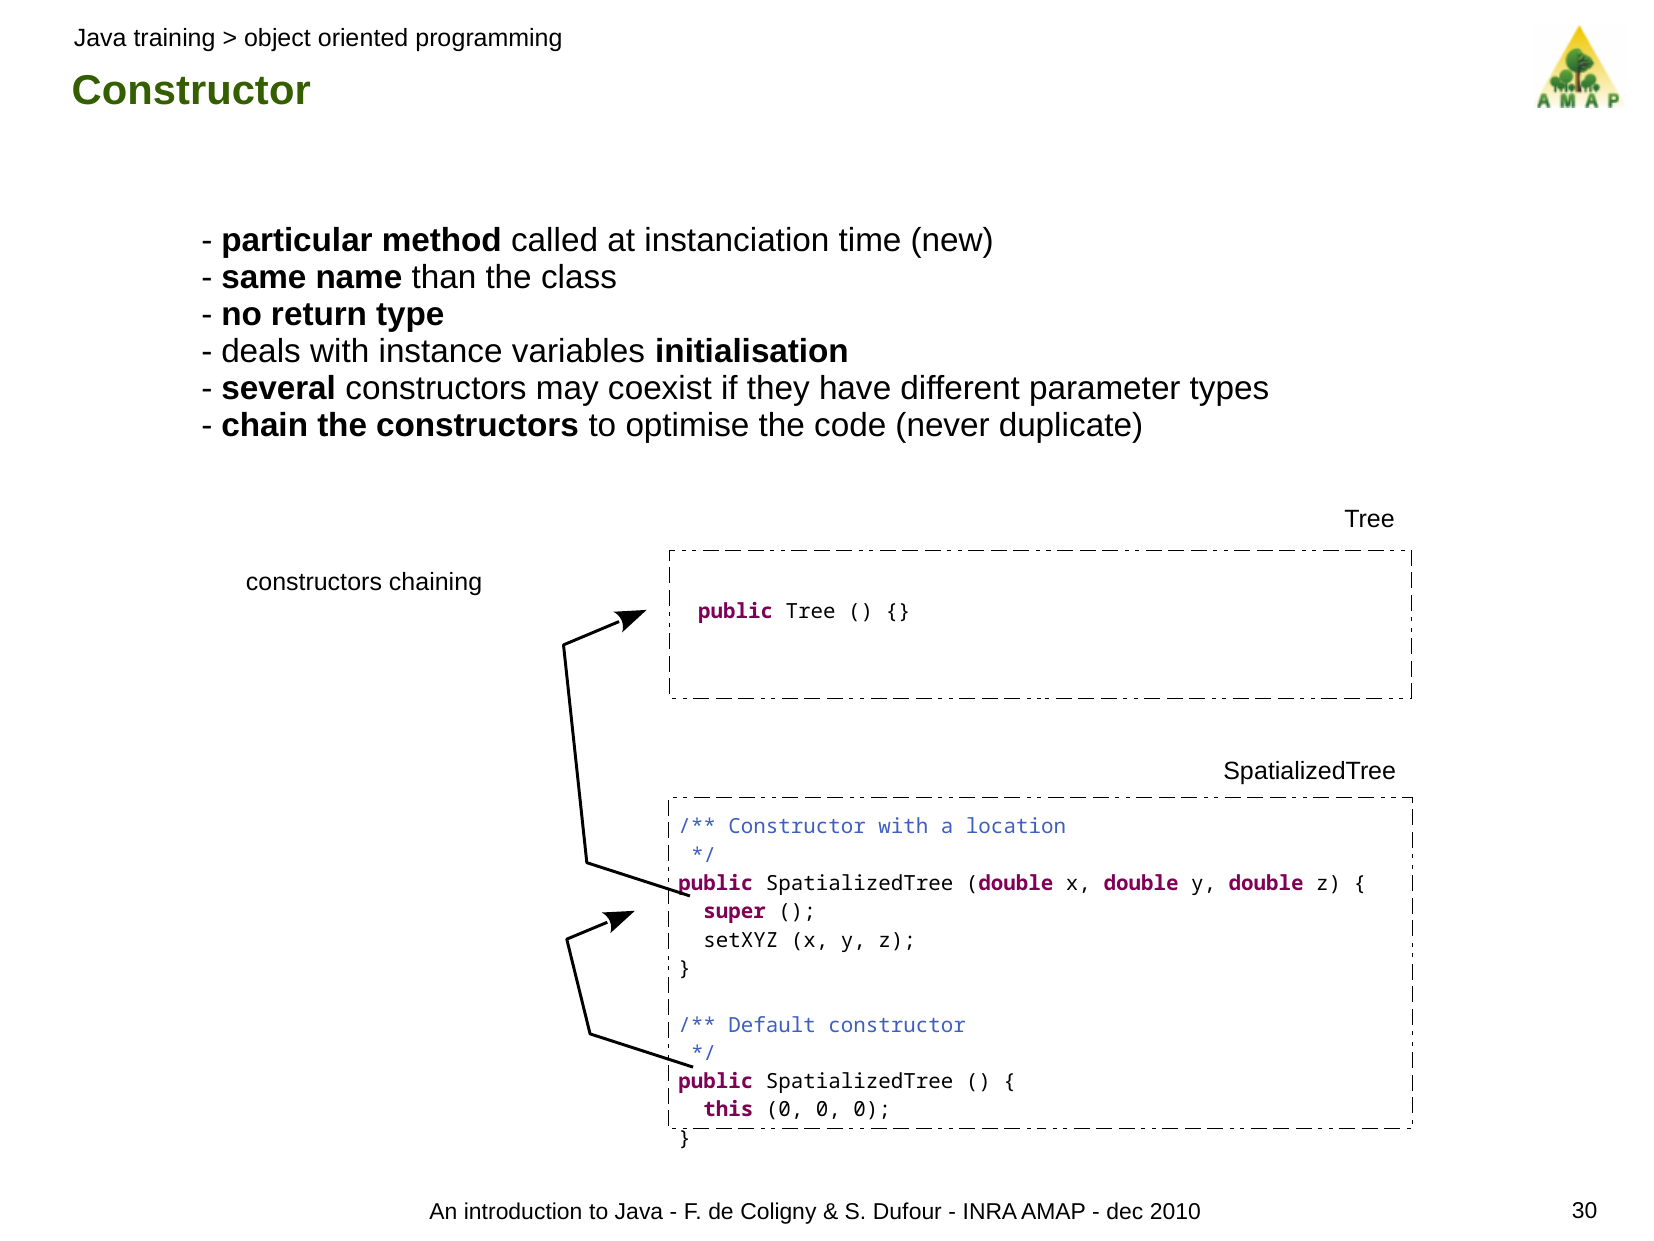

Java training > object oriented programming
Constructor
- particular method called at instanciation time (new)
- same name than the class
- no return type
- deals with instance variables initialisation
- several constructors may coexist if they have different parameter types
- chain the constructors to optimise the code (never duplicate)
Tree
constructors chaining
public Tree () {}
SpatializedTree
/** Constructor with a location
 */
public SpatializedTree (double x, double y, double z) {
 super ();
 setXYZ (x, y, z);
}
/** Default constructor
 */
public SpatializedTree () {
 this (0, 0, 0);
}
30